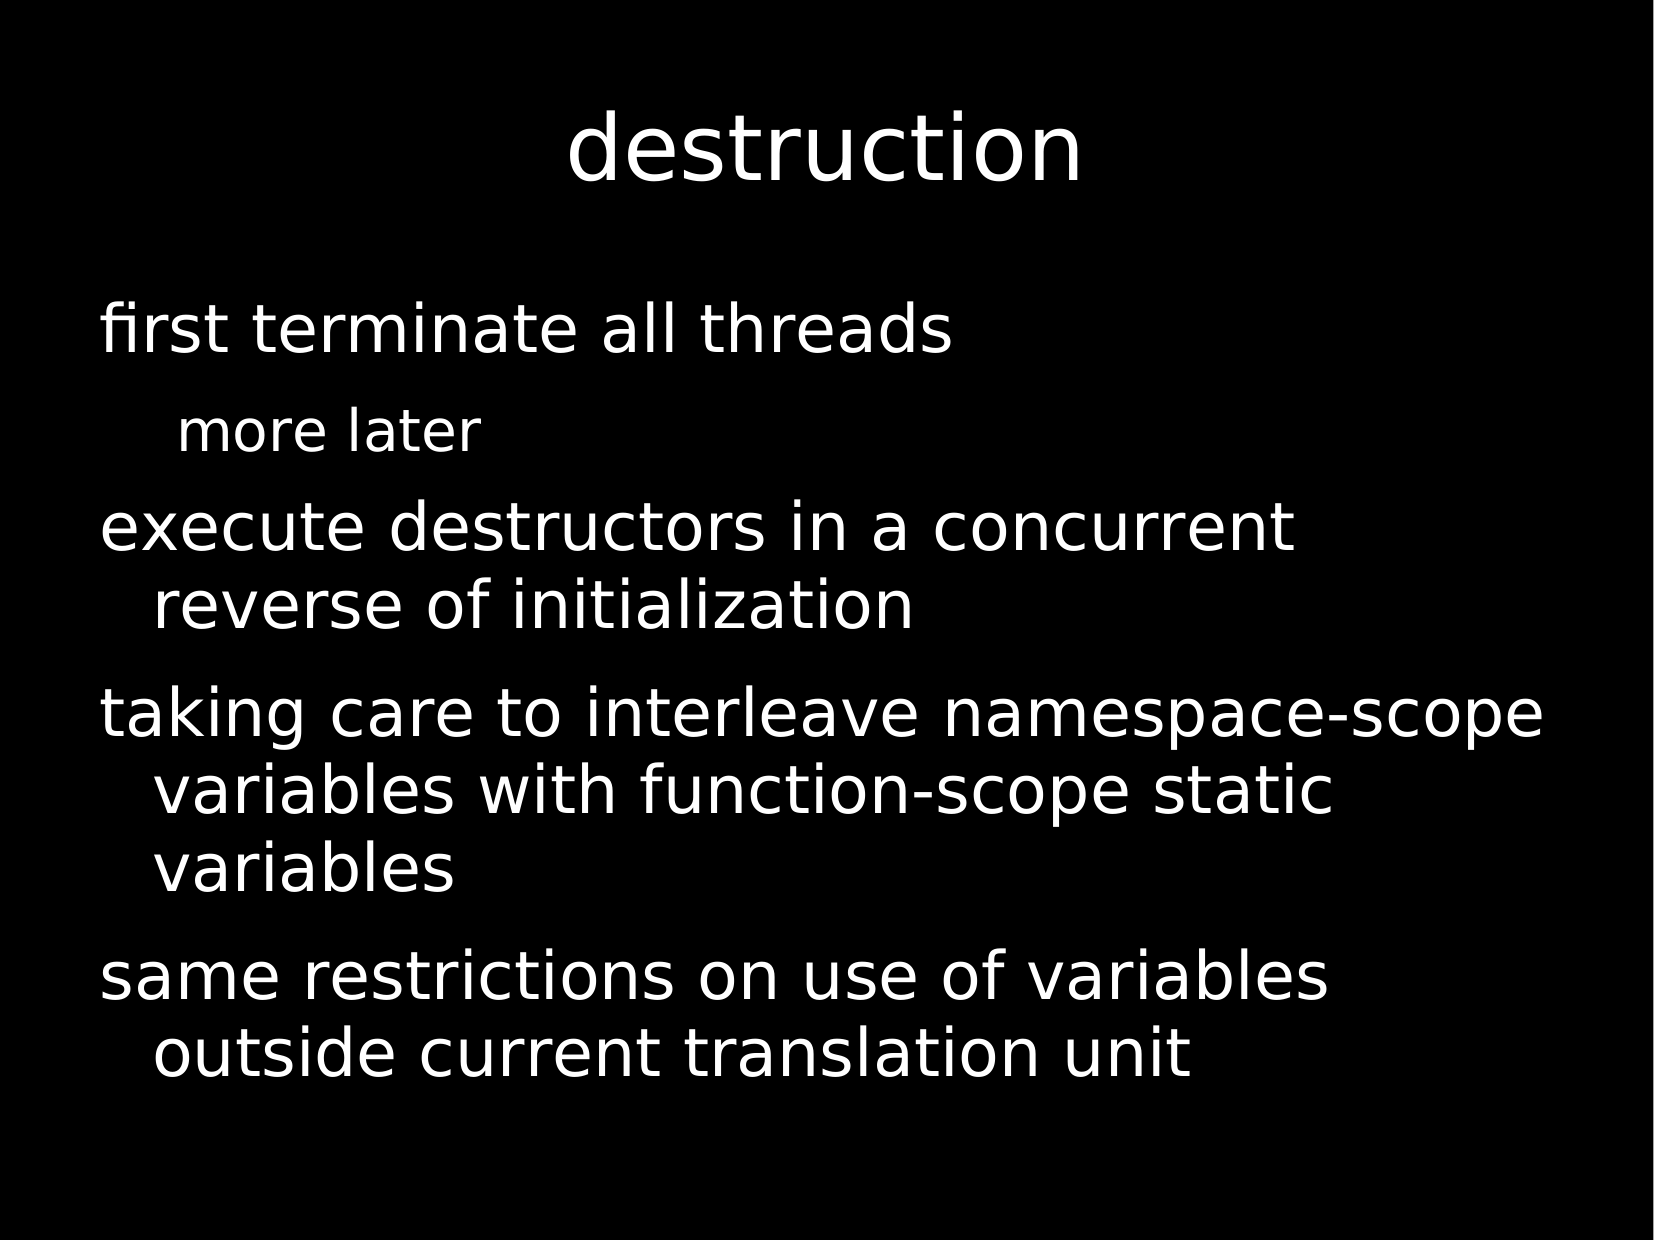

# destruction
first terminate all threads
more later
execute destructors in a concurrent reverse of initialization
taking care to interleave namespace-scope variables with function-scope static variables
same restrictions on use of variables outside current translation unit